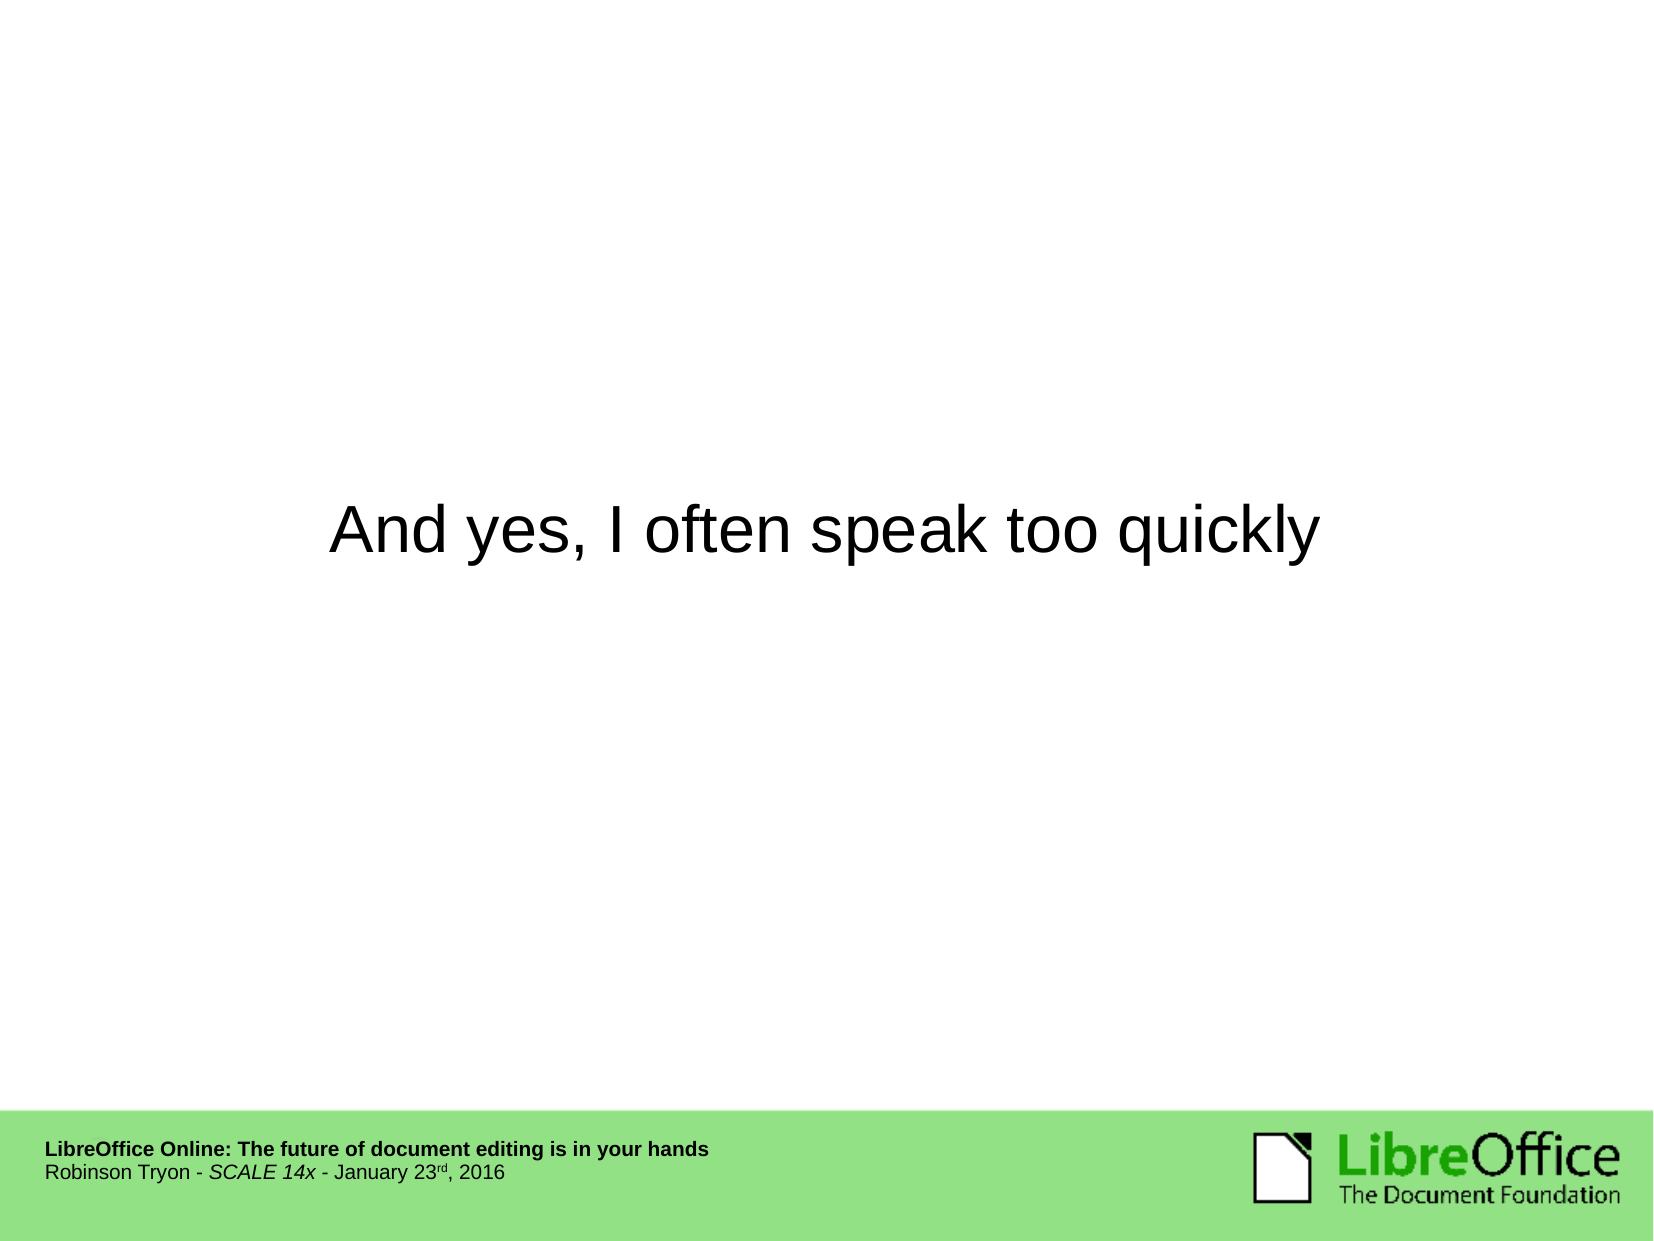

# And yes, I often speak too quickly